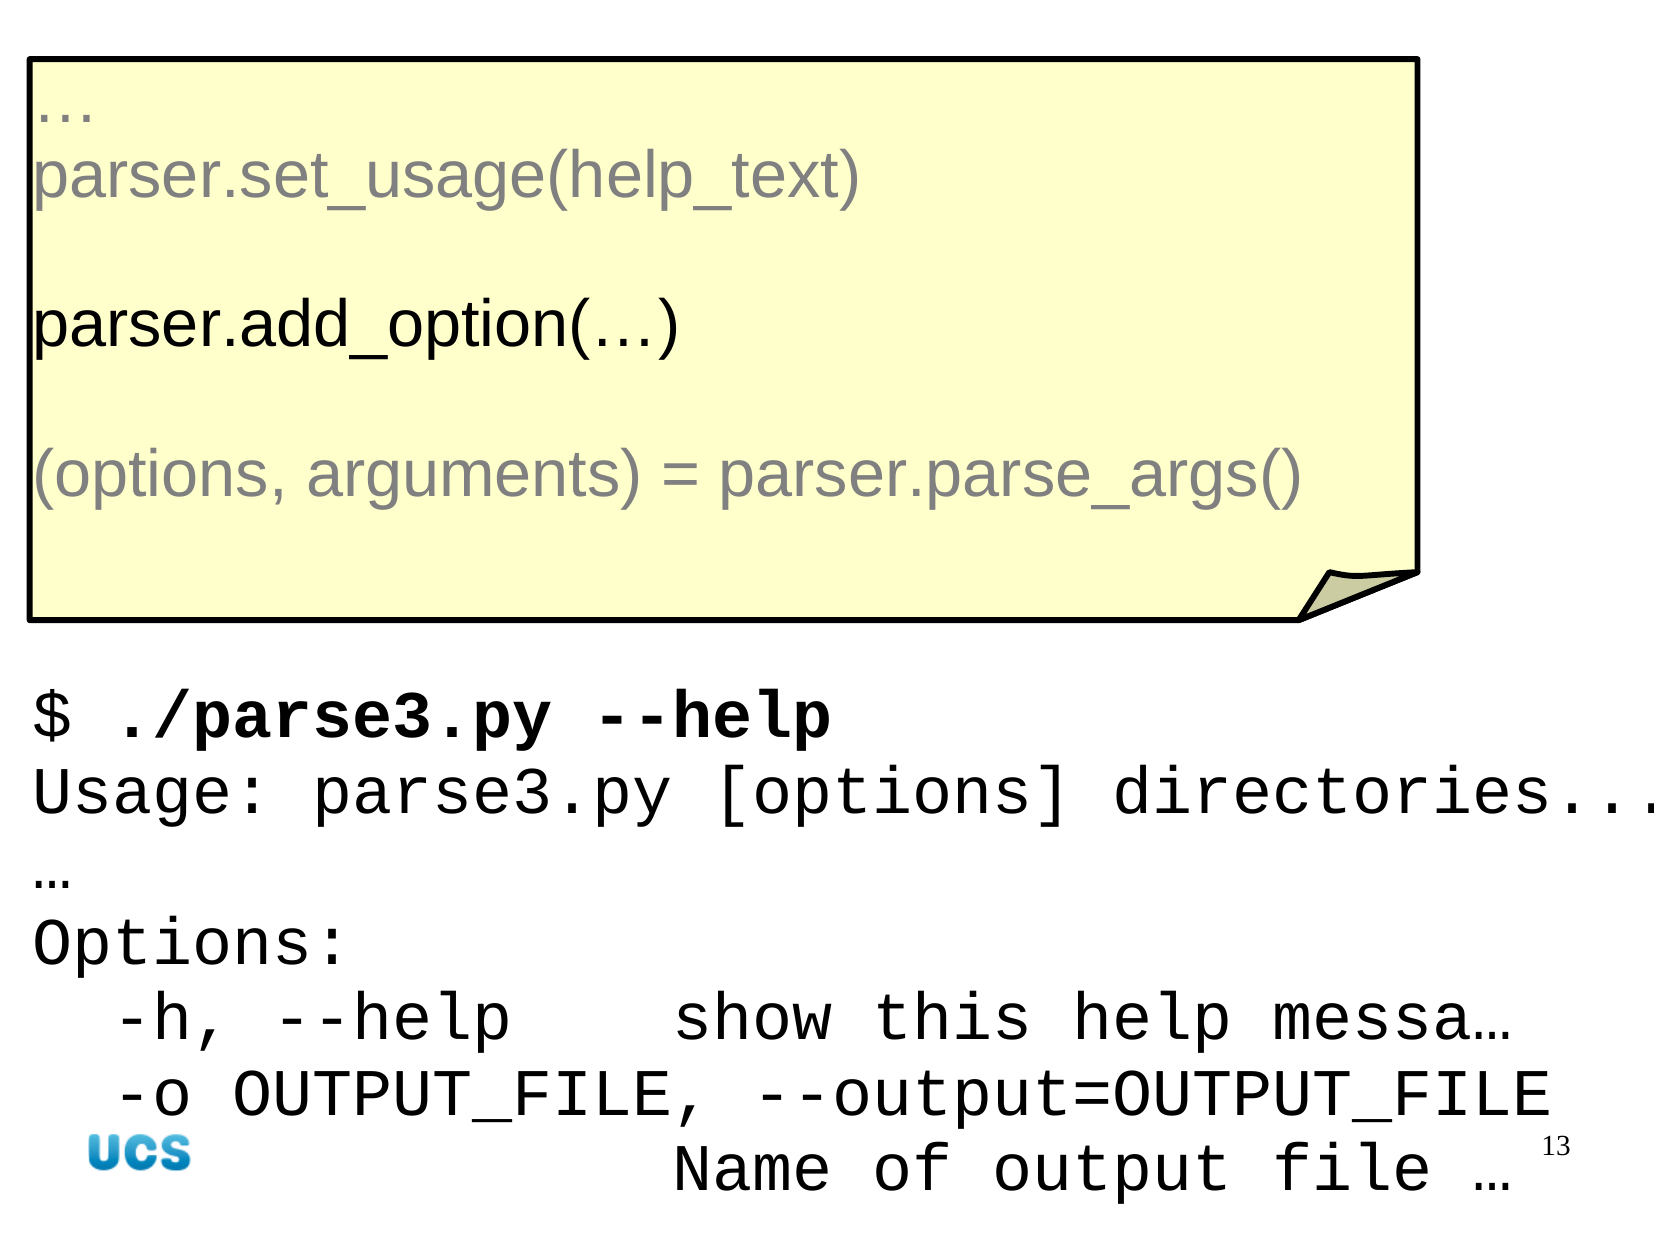

…
parser.set_usage(help_text)
parser.add_option(…)
(options, arguments) = parser.parse_args()
$ ./parse3.py --help
Usage: parse3.py [options] directories...
…
Options:
 -h, --help show this help messa…
 -o OUTPUT_FILE, --output=OUTPUT_FILE
 Name of output file …
13